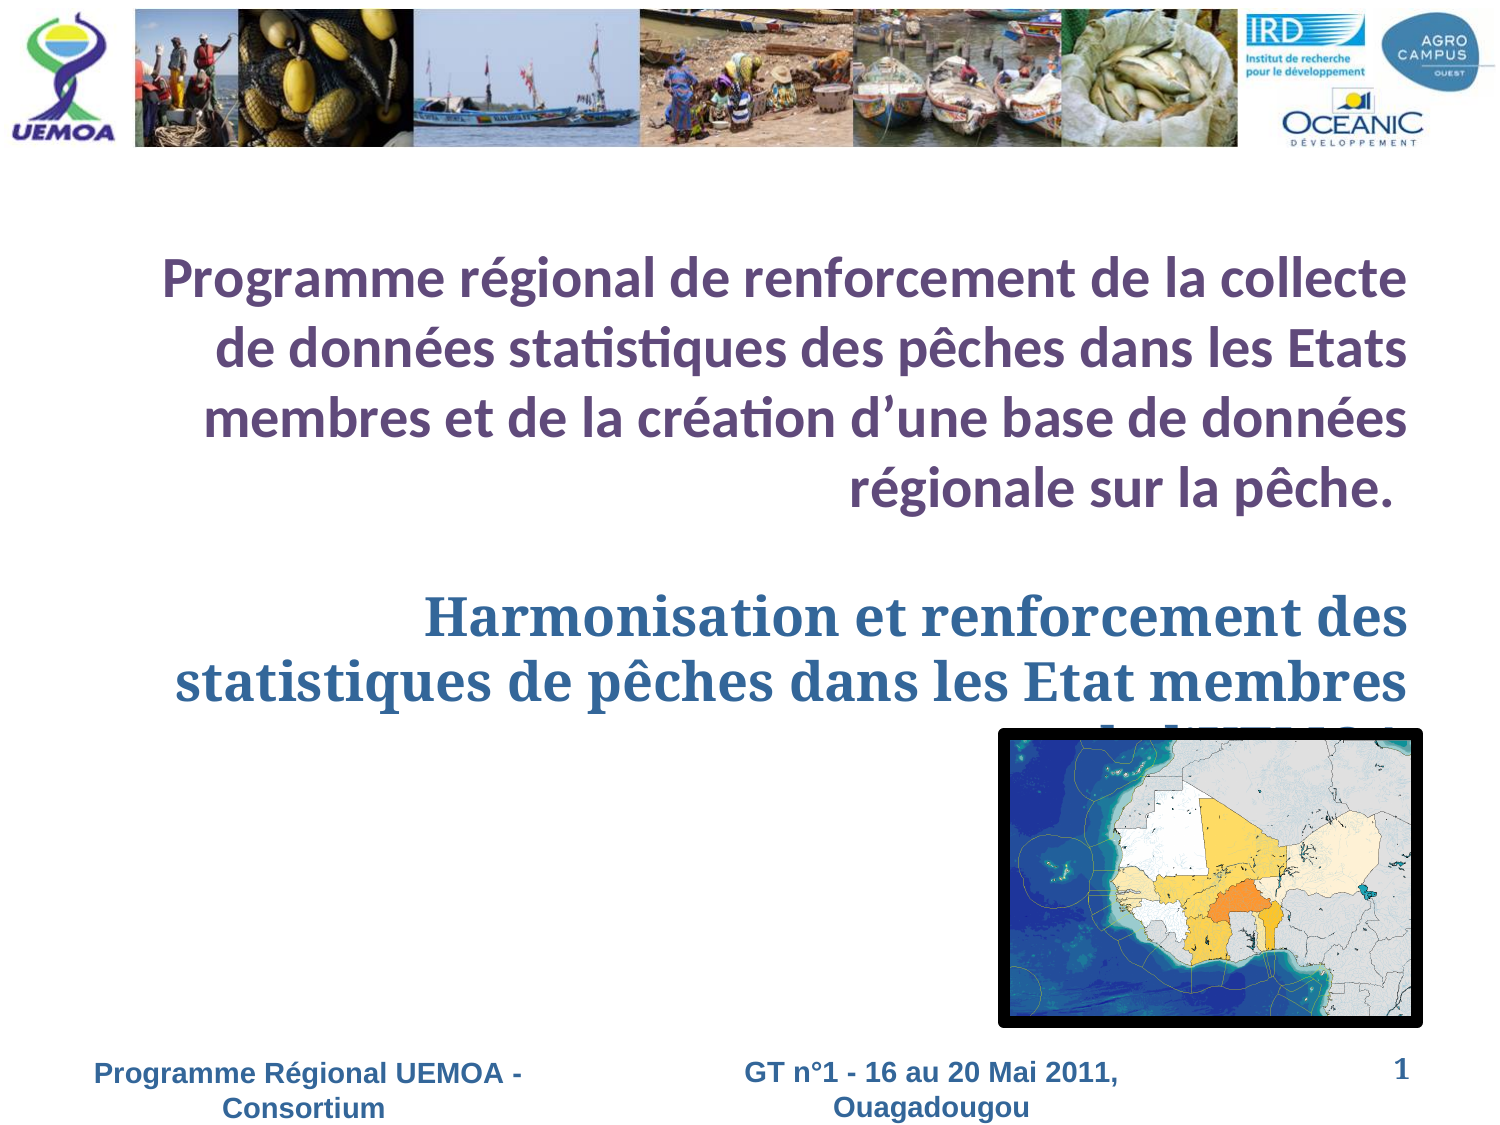

Programme régional de renforcement de la collecte de données statistiques des pêches dans les Etats membres et de la création d’une base de données régionale sur la pêche.
Harmonisation et renforcement des statistiques de pêches dans les Etat membres de l’UEMOA
GT n°1 - 16 au 20 Mai 2011, Ouagadougou
Programme Régional UEMOA - Consortium